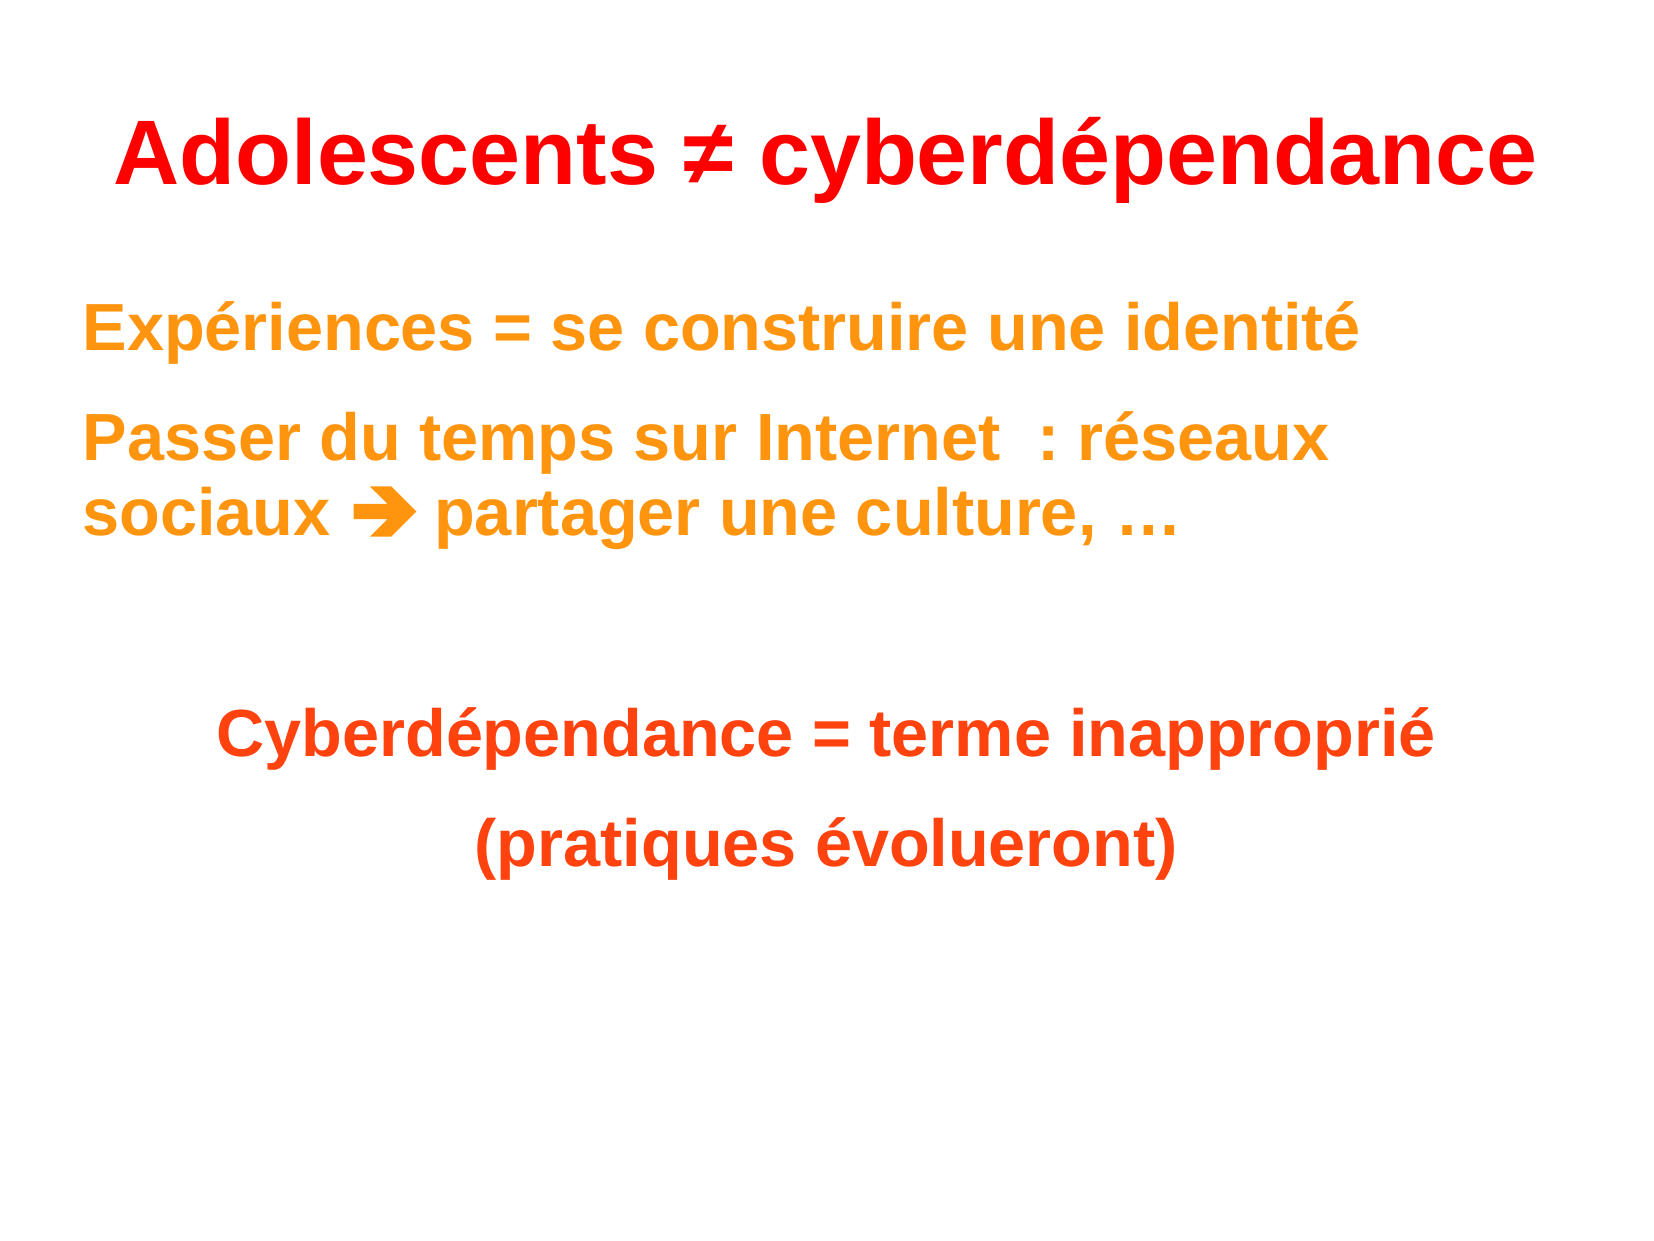

# Adolescents ≠ cyberdépendance
Expériences = se construire une identité
Passer du temps sur Internet  : réseaux sociaux  partager une culture, …
Cyberdépendance = terme inapproprié
(pratiques évolueront)